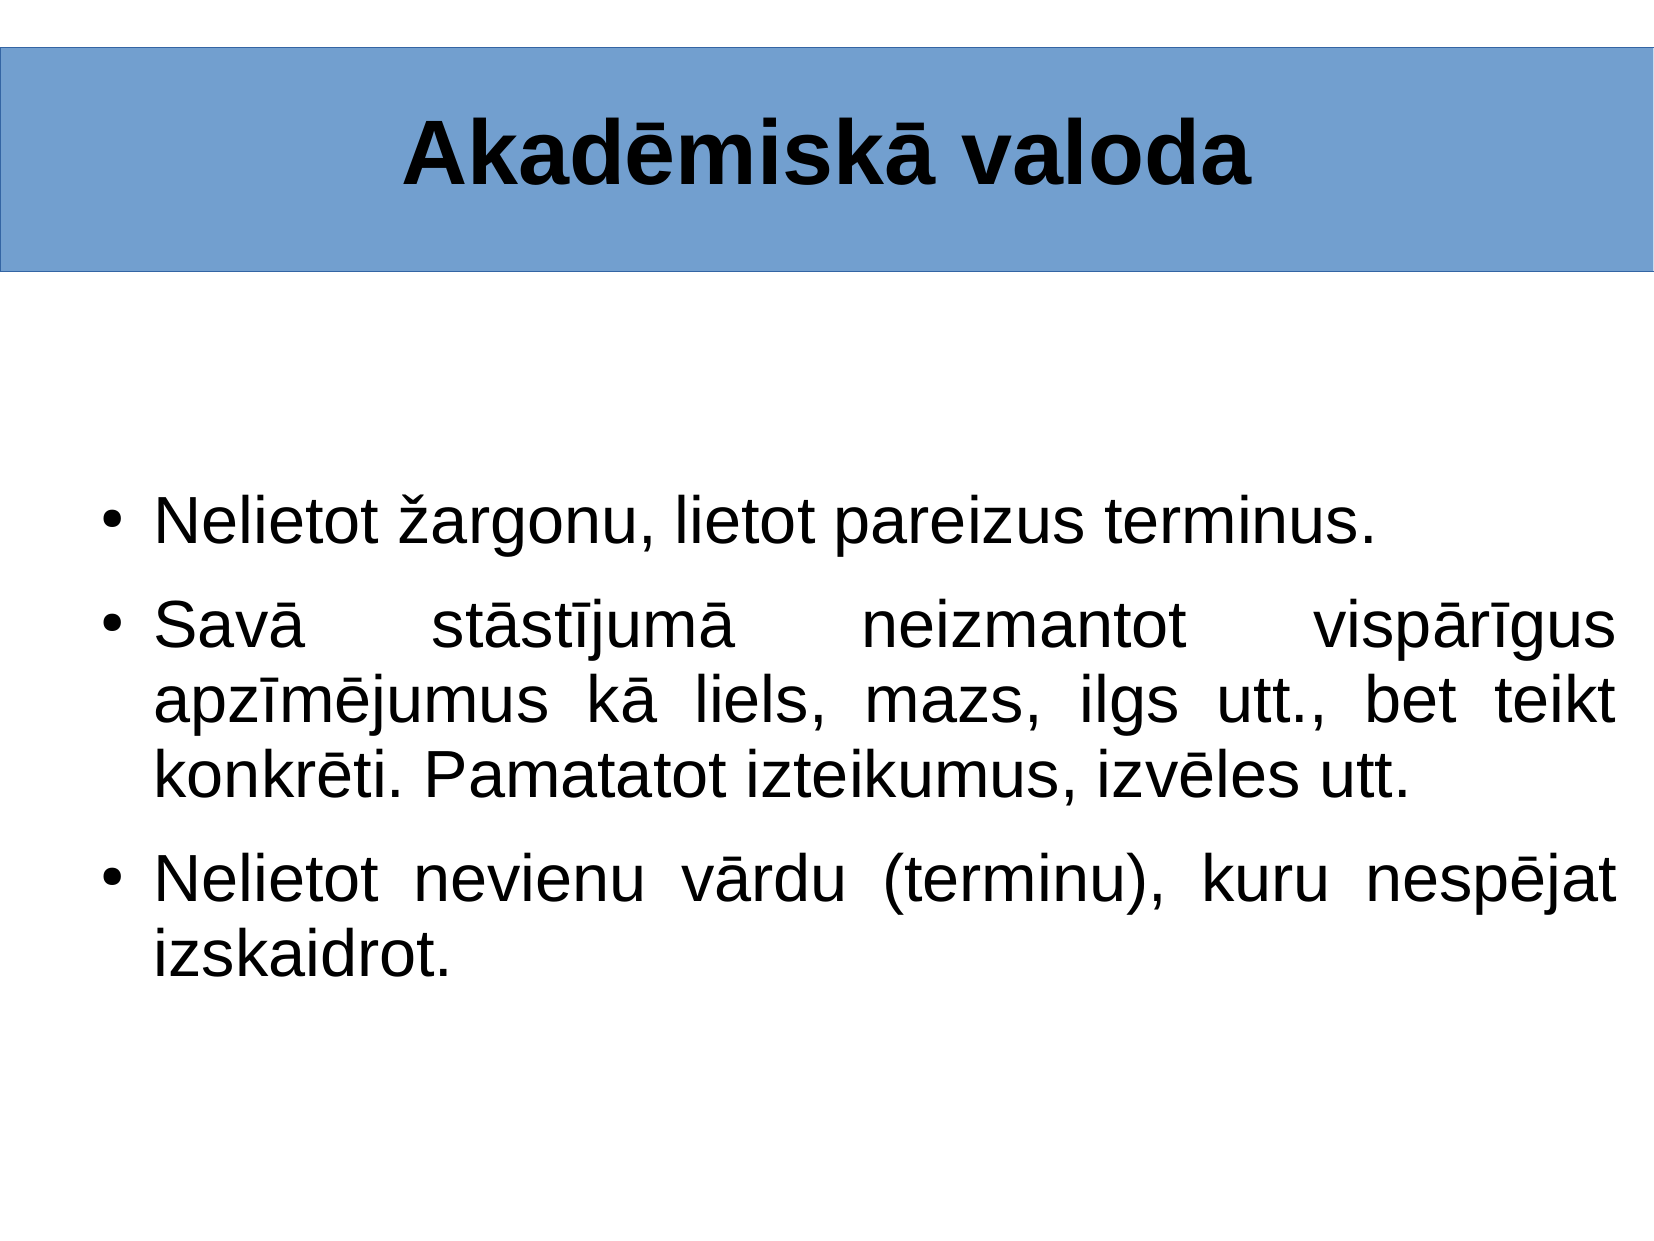

# Akadēmiskā valoda
Nelietot žargonu, lietot pareizus terminus.
Savā stāstījumā neizmantot vispārīgus apzīmējumus kā liels, mazs, ilgs utt., bet teikt konkrēti. Pamatatot izteikumus, izvēles utt.
Nelietot nevienu vārdu (terminu), kuru nespējat izskaidrot.